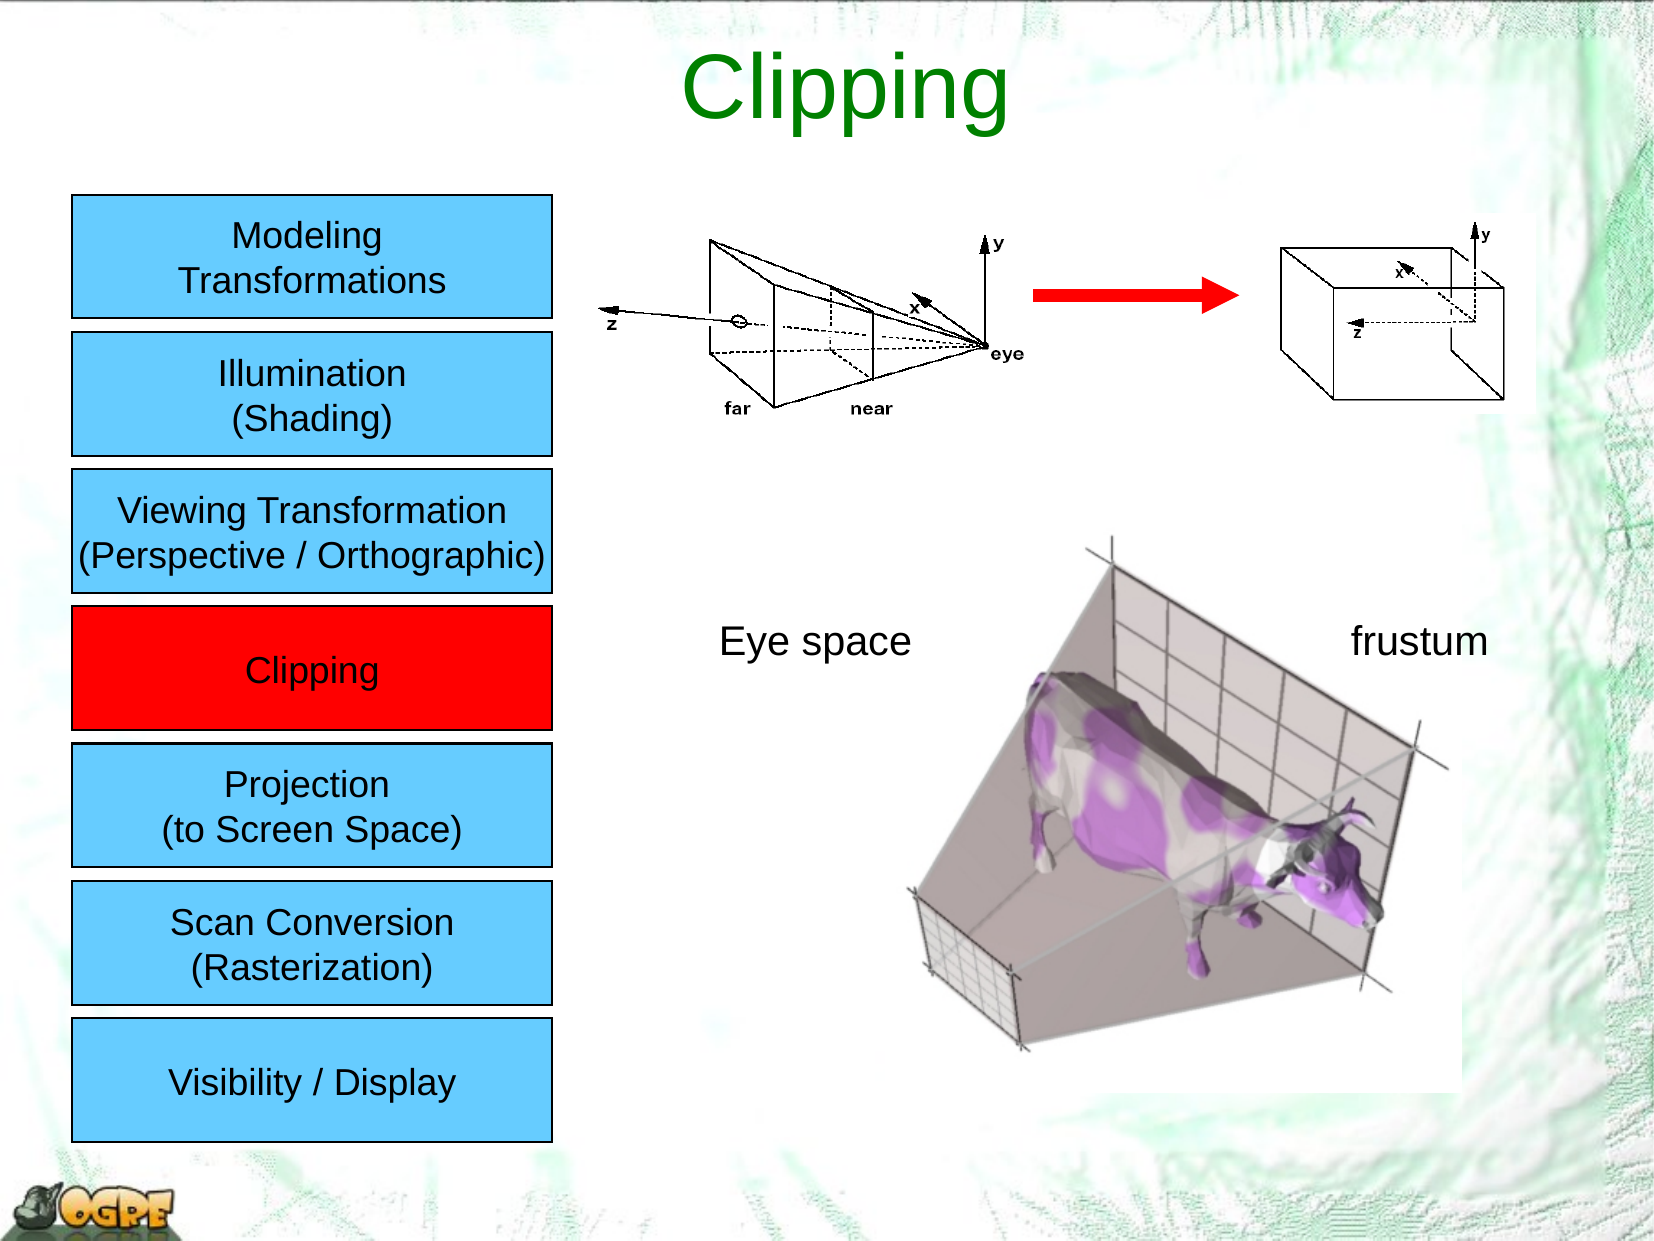

# Clipping
Modeling
Transformations
Illumination
(Shading)
Viewing Transformation
(Perspective / Orthographic)
Eye space
Clipping
frustum
Projection
(to Screen Space)
Scan Conversion
(Rasterization)
Visibility / Display